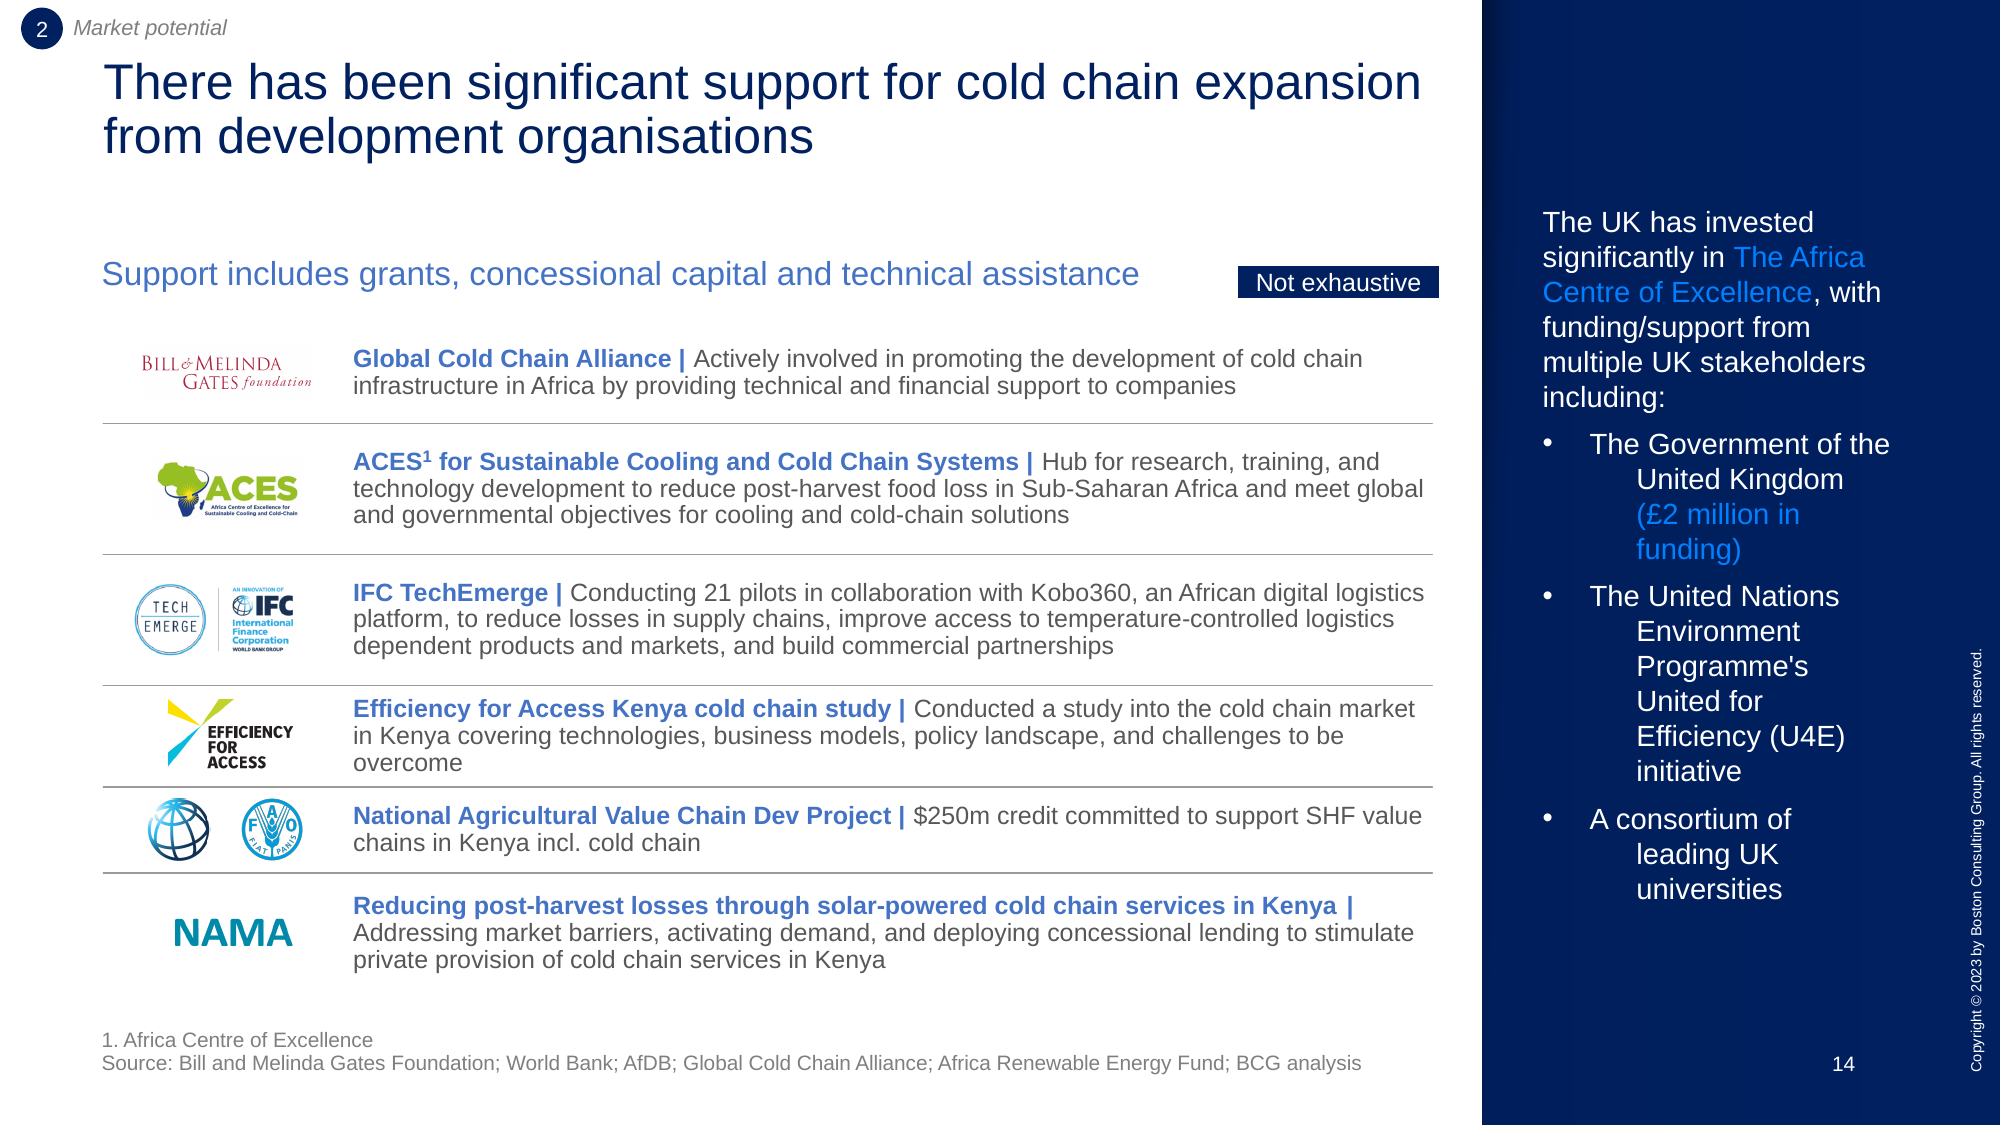

2
Market potential
# There has been significant support for cold chain expansion from development organisations
The UK has invested significantly in The Africa Centre of Excellence, with funding/support from multiple UK stakeholders including:
The Government of the United Kingdom (£2 million in funding)
The United Nations Environment Programme's United for Efficiency (U4E) initiative
A consortium of leading UK universities
Support includes grants, concessional capital and technical assistance
Not exhaustive
Global Cold Chain Alliance | Actively involved in promoting the development of cold chain infrastructure in Africa by providing technical and financial support to companies
ACES1 for Sustainable Cooling and Cold Chain Systems | Hub for research, training, and technology development to reduce post-harvest food loss in Sub-Saharan Africa and meet global and governmental objectives for cooling and cold-chain solutions
IFC TechEmerge | Conducting 21 pilots in collaboration with Kobo360, an African digital logistics platform, to reduce losses in supply chains, improve access to temperature-controlled logistics dependent products and markets, and build commercial partnerships
Efficiency for Access Kenya cold chain study | Conducted a study into the cold chain market in Kenya covering technologies, business models, policy landscape, and challenges to be overcome
National Agricultural Value Chain Dev Project | $250m credit committed to support SHF value chains in Kenya incl. cold chain
Reducing post-harvest losses through solar-powered cold chain services in Kenya | Addressing market barriers, activating demand, and deploying concessional lending to stimulate private provision of cold chain services in Kenya
1. Africa Centre of Excellence
Source: Bill and Melinda Gates Foundation; World Bank; AfDB; Global Cold Chain Alliance; Africa Renewable Energy Fund; BCG analysis